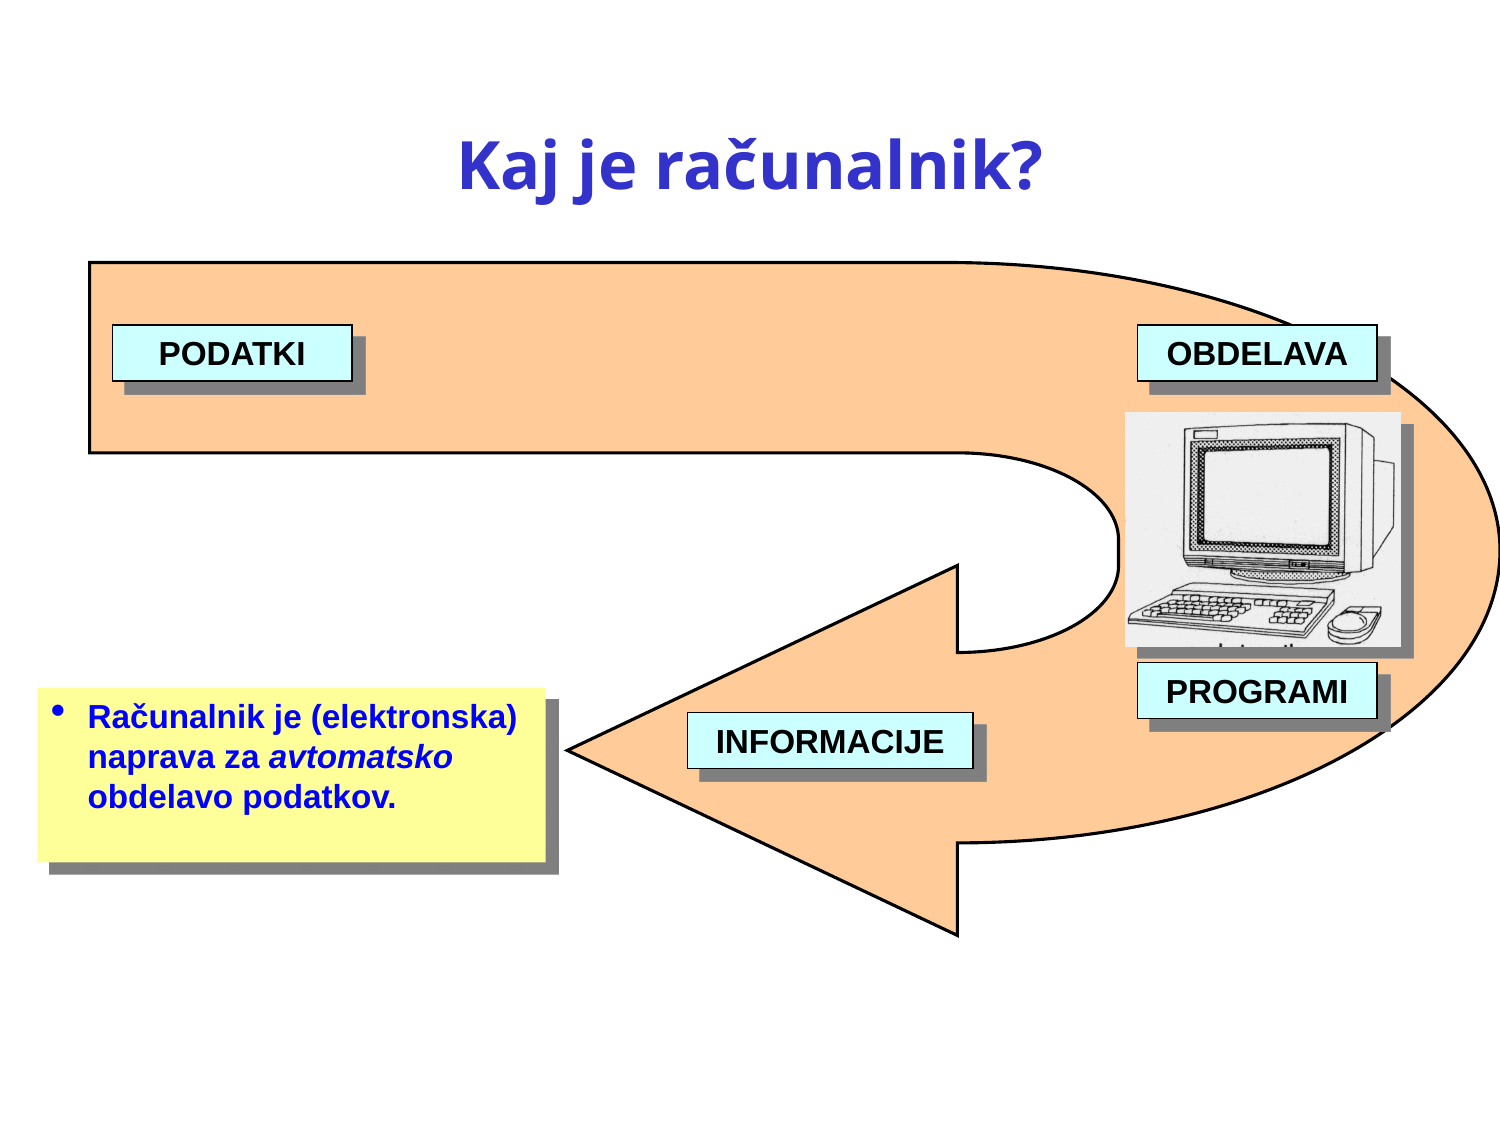

# Kaj je računalnik?
PODATKI
OBDELAVA
PROGRAMI
Računalnik je (elektronska) naprava za avtomatsko obdelavo podatkov.
INFORMACIJE